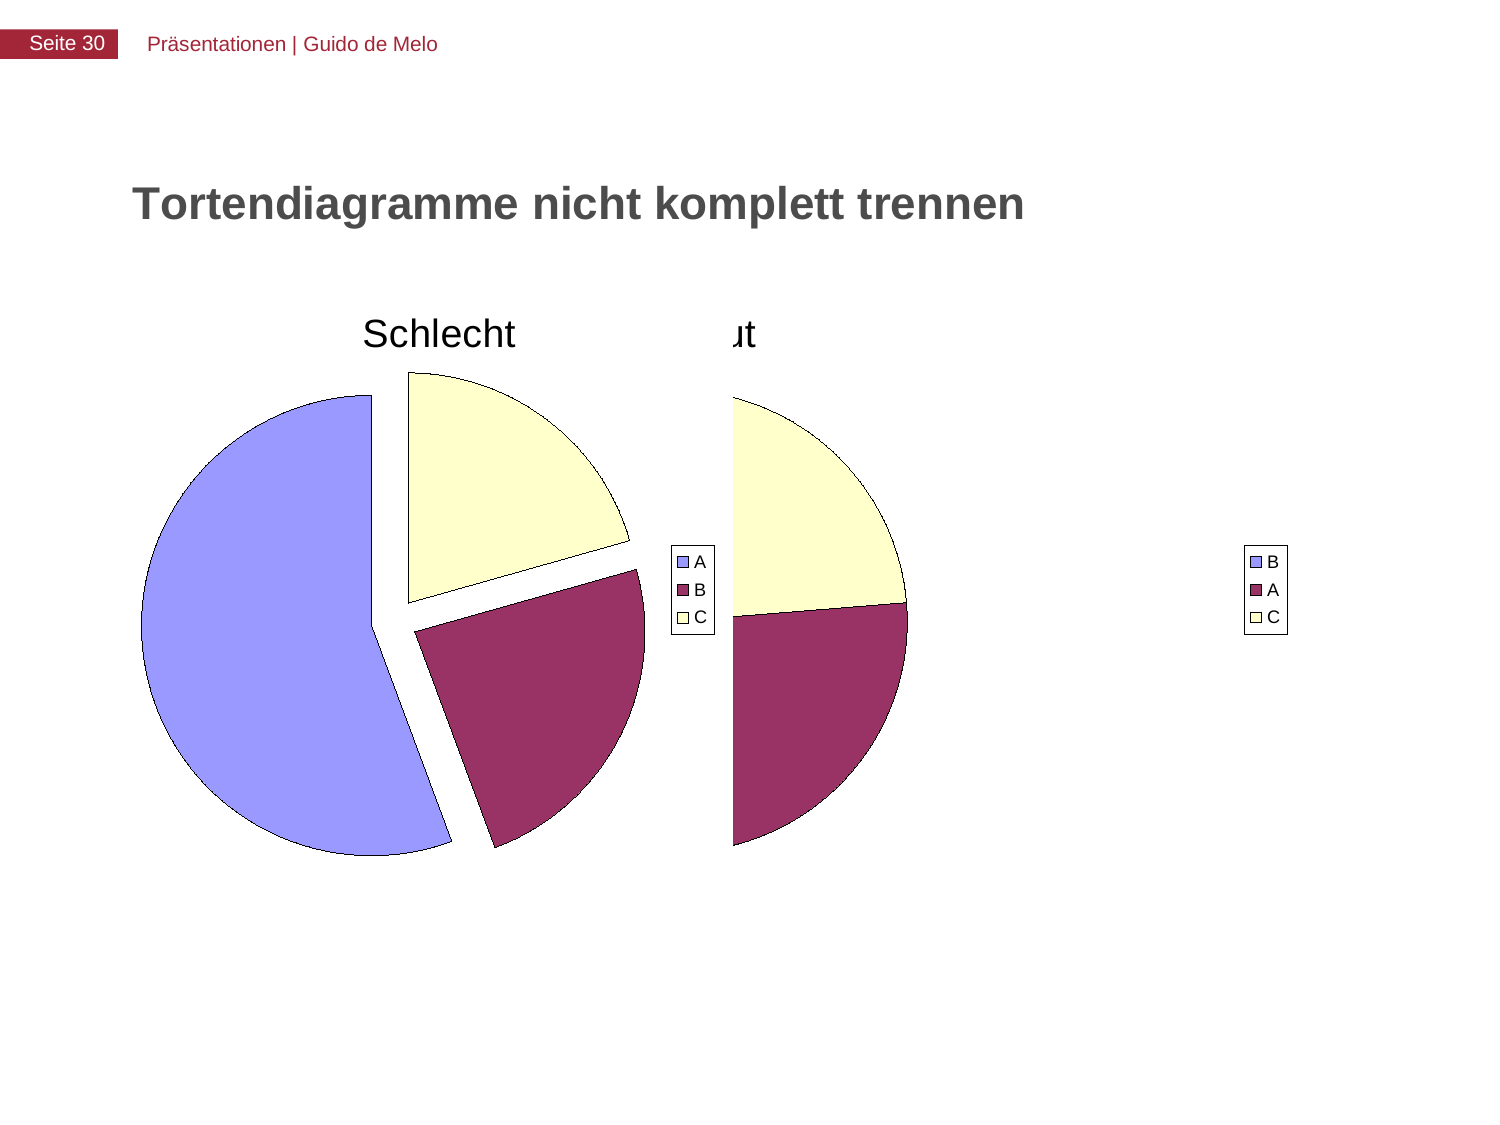

# Tortendiagramme nicht komplett trennen
### Chart: Gut
| Category | Spalte 1 |
|---|---|
| B | 20.0 |
| A | 54.0 |
| C | 23.0 |
### Chart: Schlecht
| Category | Spalte 1 |
|---|---|
| A | 54.0 |
| B | 23.0 |
| C | 20.0 |